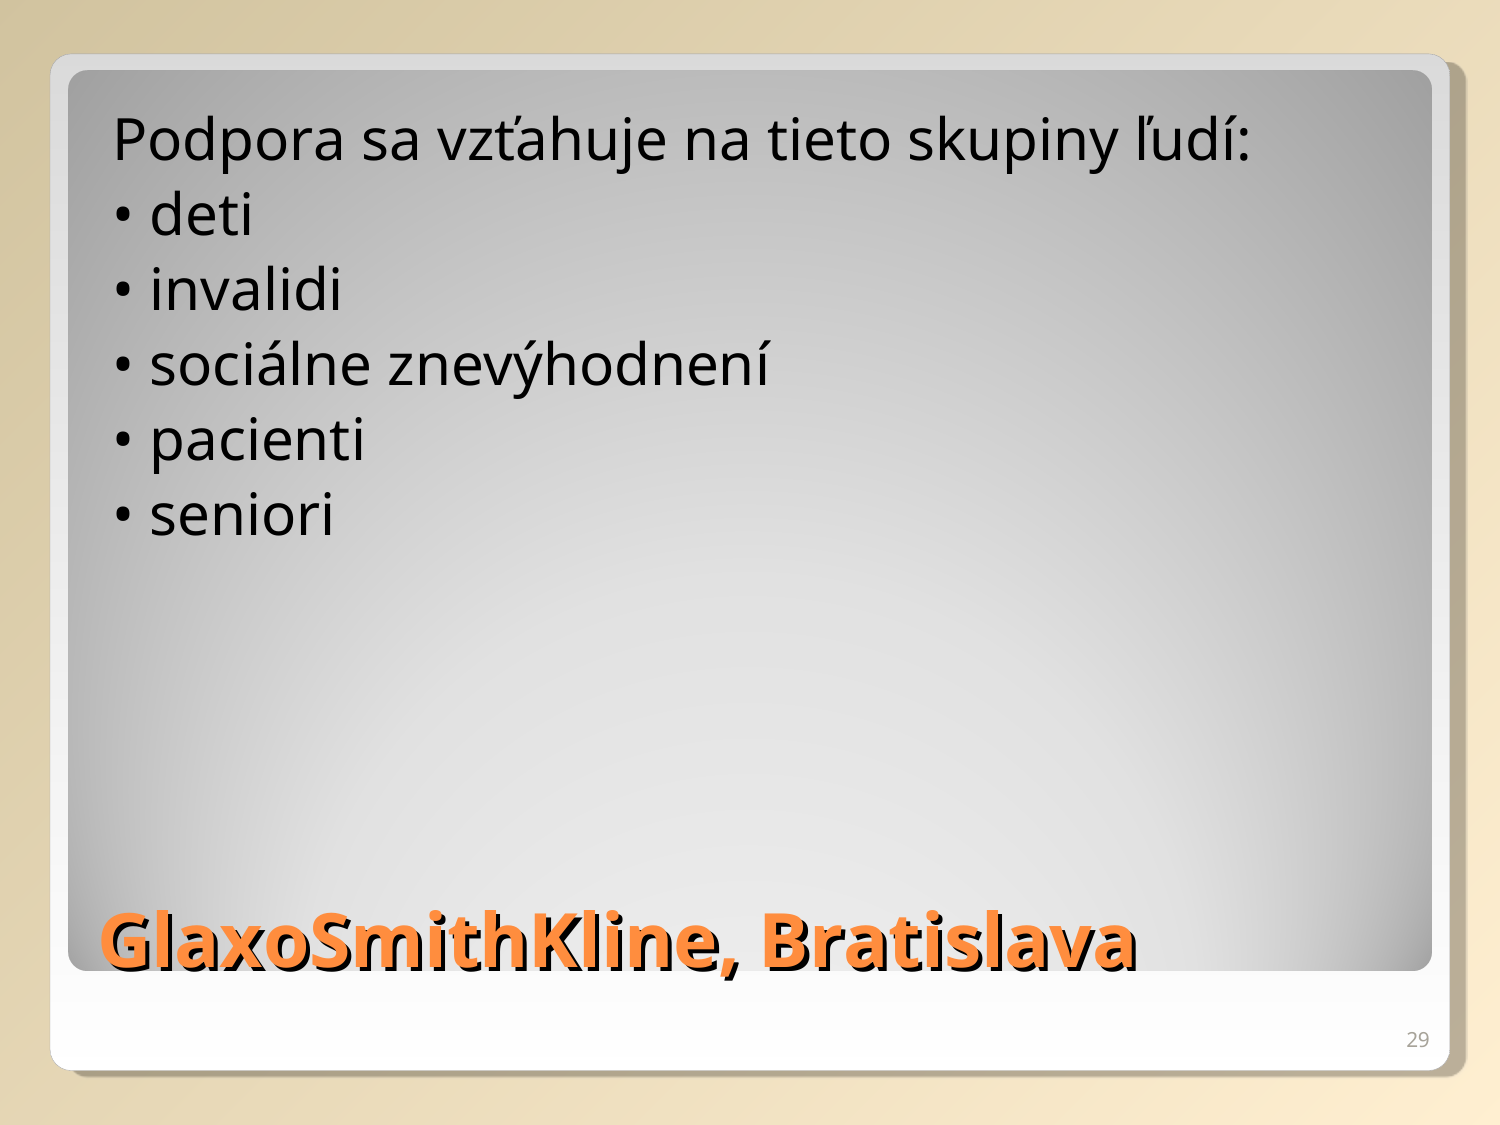

Podpora sa vzťahuje na tieto skupiny ľudí:
• deti
• invalidi
• sociálne znevýhodnení
• pacienti
• seniori
# GlaxoSmithKline, Bratislava